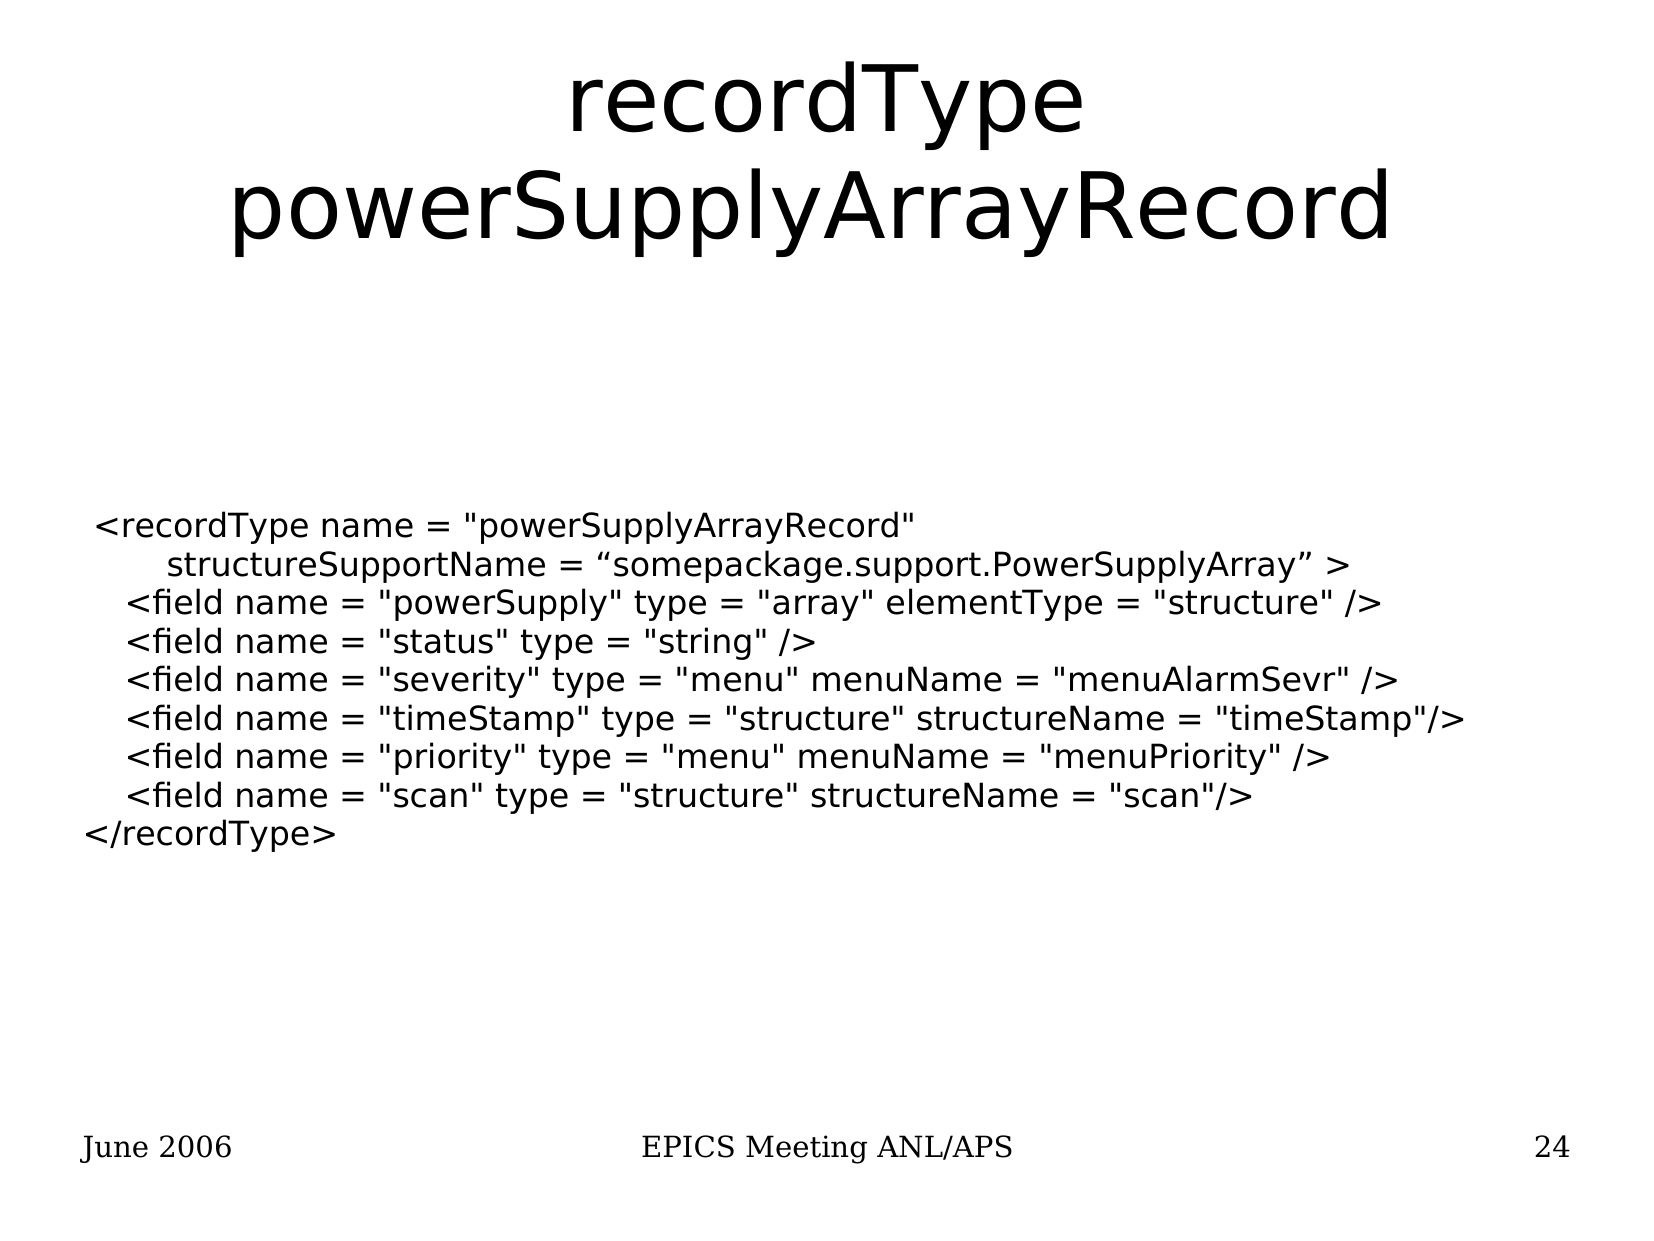

# recordType powerSupplyArrayRecord
 <recordType name = "powerSupplyArrayRecord"
 structureSupportName = “somepackage.support.PowerSupplyArray” >
 <field name = "powerSupply" type = "array" elementType = "structure" />
 <field name = "status" type = "string" />
 <field name = "severity" type = "menu" menuName = "menuAlarmSevr" />
 <field name = "timeStamp" type = "structure" structureName = "timeStamp"/>
 <field name = "priority" type = "menu" menuName = "menuPriority" />
 <field name = "scan" type = "structure" structureName = "scan"/>
</recordType>
June 2006
EPICS Meeting ANL/APS
24